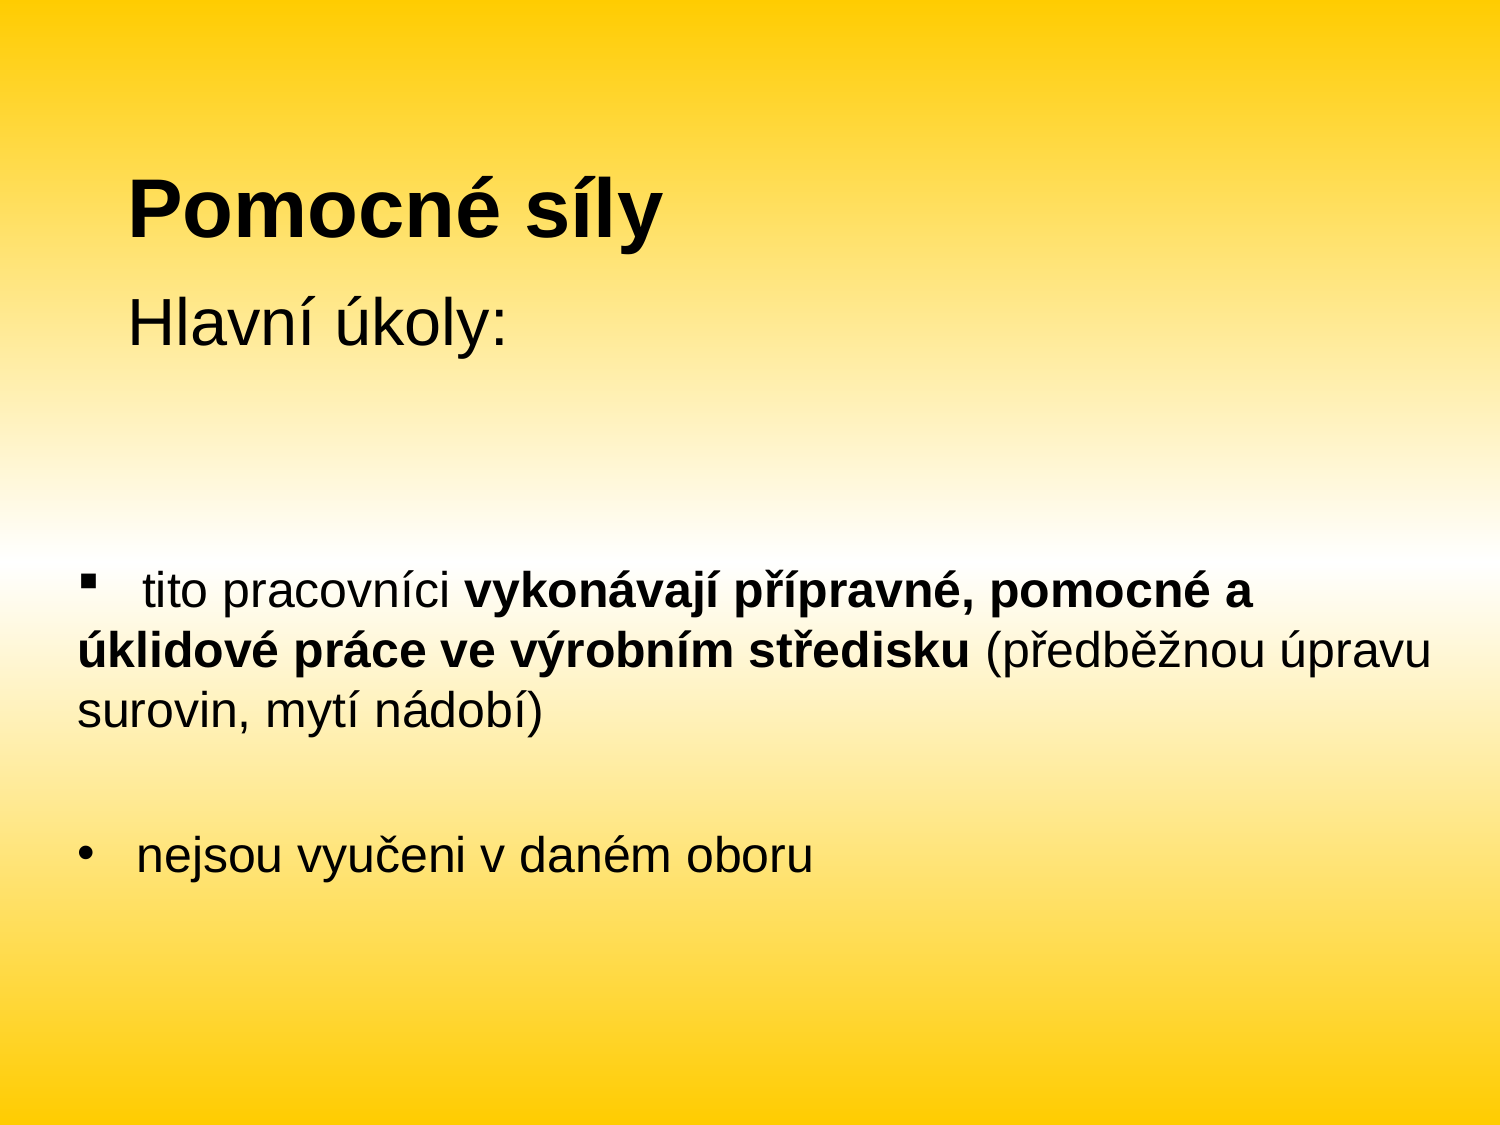

# Pomocné síly Hlavní úkoly:
 tito pracovníci vykonávají přípravné, pomocné a úklidové práce ve výrobním středisku (předběžnou úpravu surovin, mytí nádobí)
 nejsou vyučeni v daném oboru